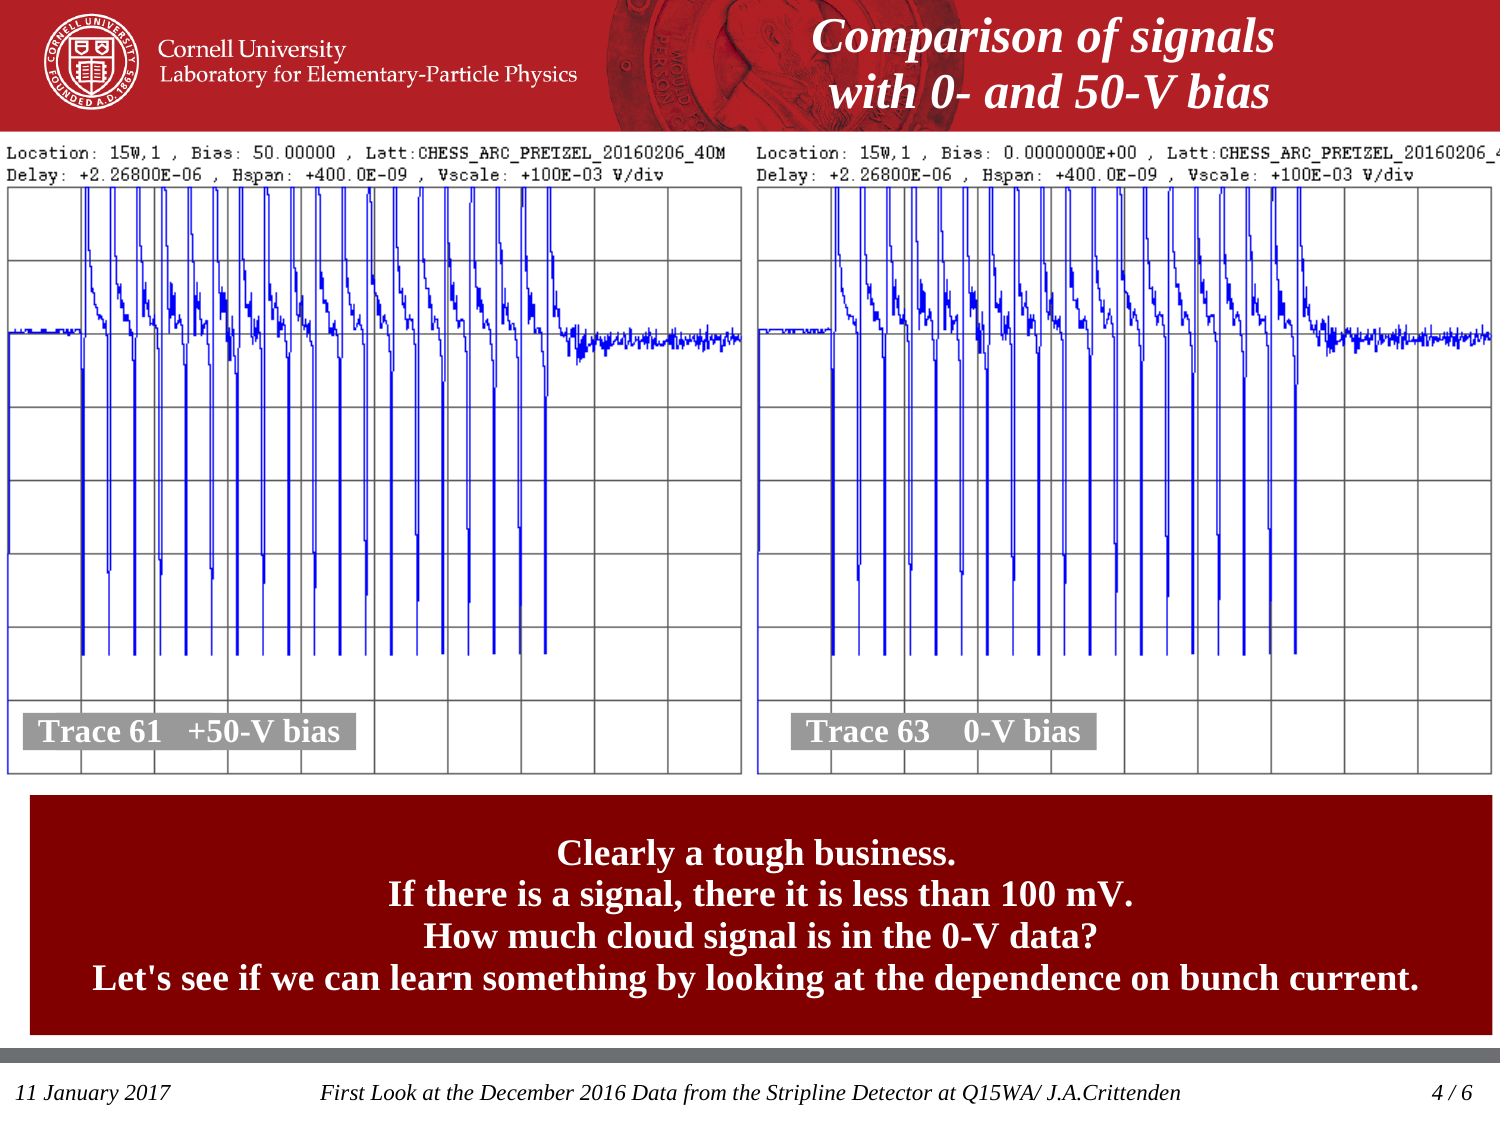

# Comparison of signals with 0- and 50-V bias
Trace 61
Trace 63 0-V bias
Trace 61 +50-V bias
Clearly a tough business.
If there is a signal, there it is less than 100 mV.
How much cloud signal is in the 0-V data?
Let's see if we can learn something by looking at the dependence on bunch current.